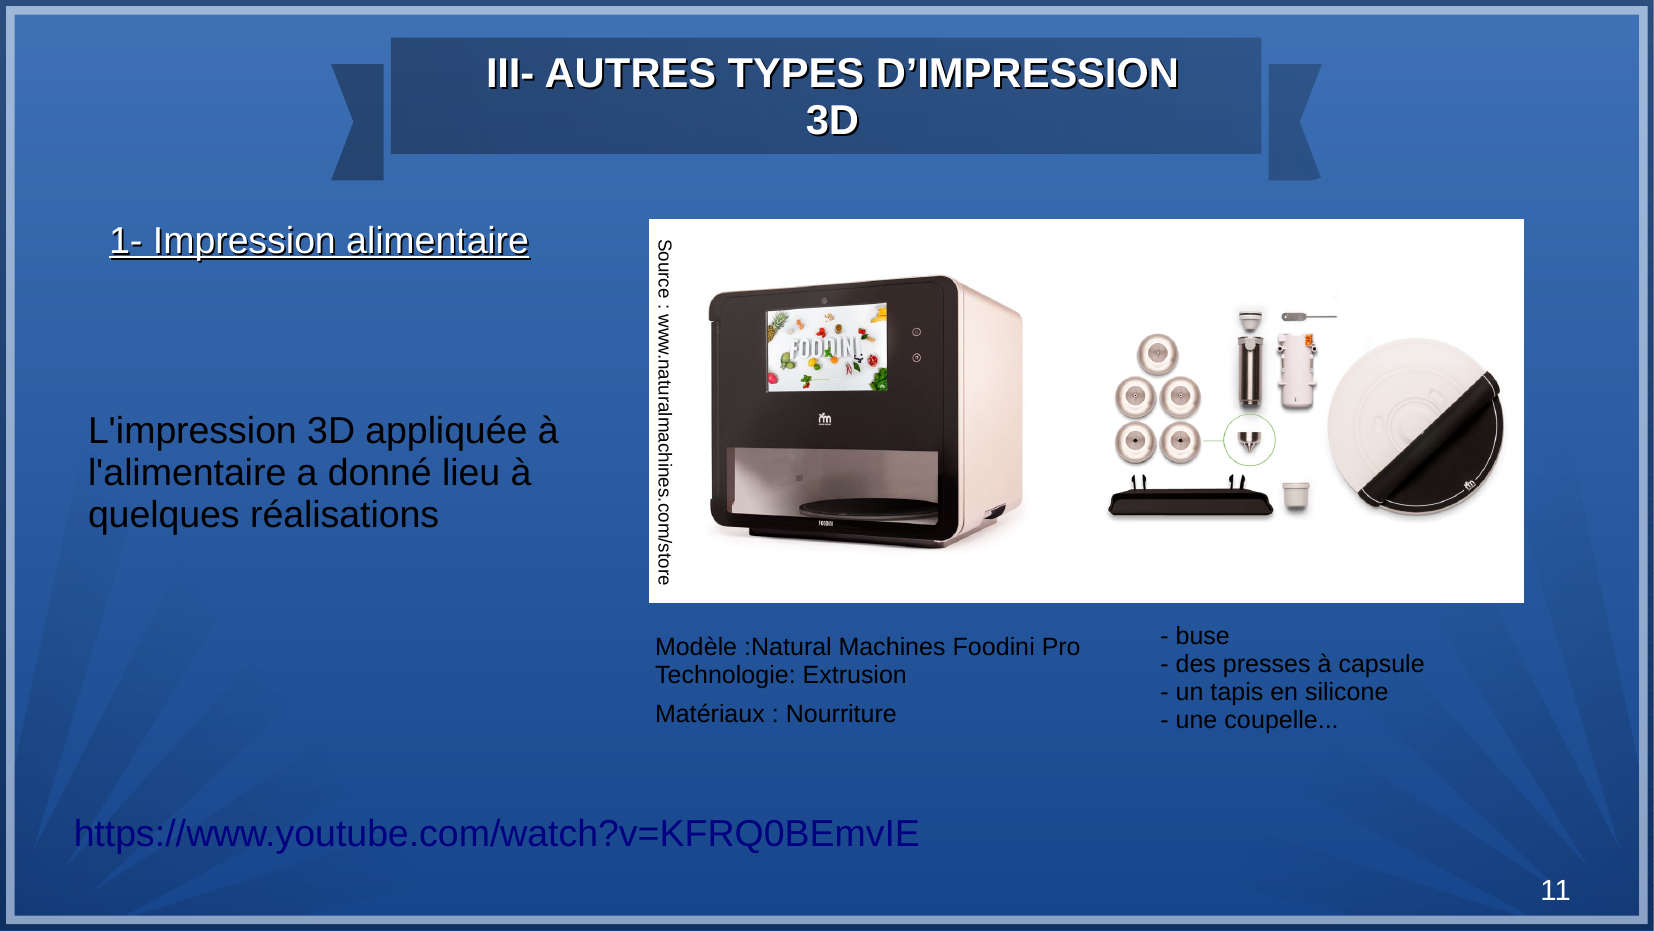

# III- AUTRES TYPES D’IMPRESSION 3D
1- Impression alimentaire
L'impression 3D appliquée à l'alimentaire a donné lieu à quelques réalisations
Source : www.naturalmachines.com/store
- buse
- des presses à capsule
- un tapis en silicone
- une coupelle...
Modèle :Natural Machines Foodini Pro
Technologie:	Extrusion
Matériaux : Nourriture
https://www.youtube.com/watch?v=KFRQ0BEmvIE
11